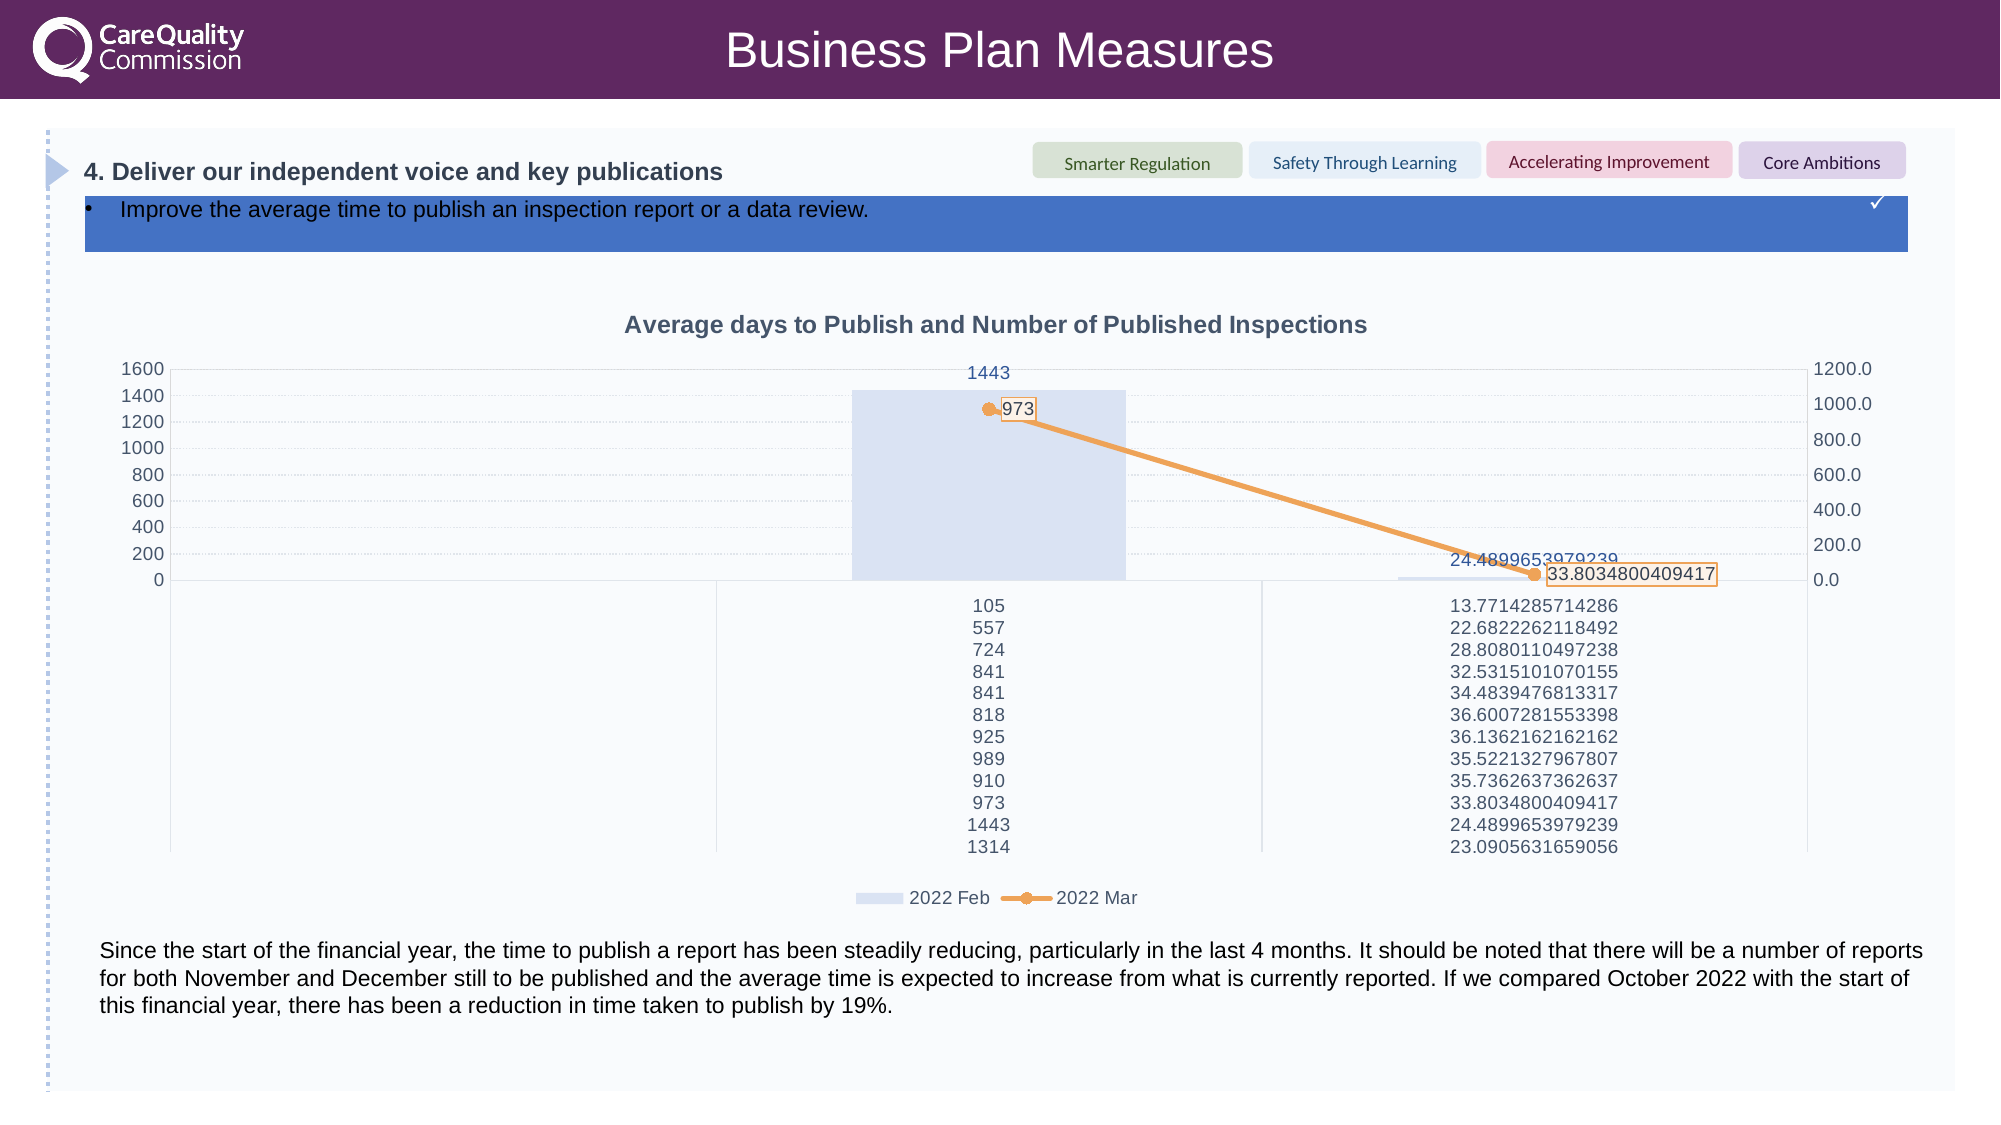

Business Plan Measures
Accelerating Improvement
Safety Through Learning
Core Ambitions
Smarter Regulation
4. Deliver our independent voice and key publications
| Improve the average time to publish an inspection report or a data review. |  |
| --- | --- |
### Chart: Average days to Publish and Number of Published Inspections
| Category | Published | Average of days to publish |
|---|---|---|
| 23.0905631659056 | 1314.0 | 23.0905631659056 |
| 24.4899653979239 | 1443.0 | 24.4899653979239 |
| 33.8034800409417 | 973.0 | 33.8034800409417 |
| 35.7362637362637 | 910.0 | 35.7362637362637 |
| 35.5221327967807 | 989.0 | 35.5221327967807 |
| 36.1362162162162 | 925.0 | 36.1362162162162 |
| 36.6007281553398 | 818.0 | 36.6007281553398 |
| 34.4839476813317 | 841.0 | 34.4839476813317 |
| 32.5315101070155 | 841.0 | 32.5315101070155 |
| 28.8080110497238 | 724.0 | 28.8080110497238 |
| 22.6822262118492 | 557.0 | 22.6822262118492 |
| 13.7714285714286 | 105.0 | 13.7714285714286 |Since the start of the financial year, the time to publish a report has been steadily reducing, particularly in the last 4 months. It should be noted that there will be a number of reports for both November and December still to be published and the average time is expected to increase from what is currently reported. If we compared October 2022 with the start of this financial year, there has been a reduction in time taken to publish by 19%.